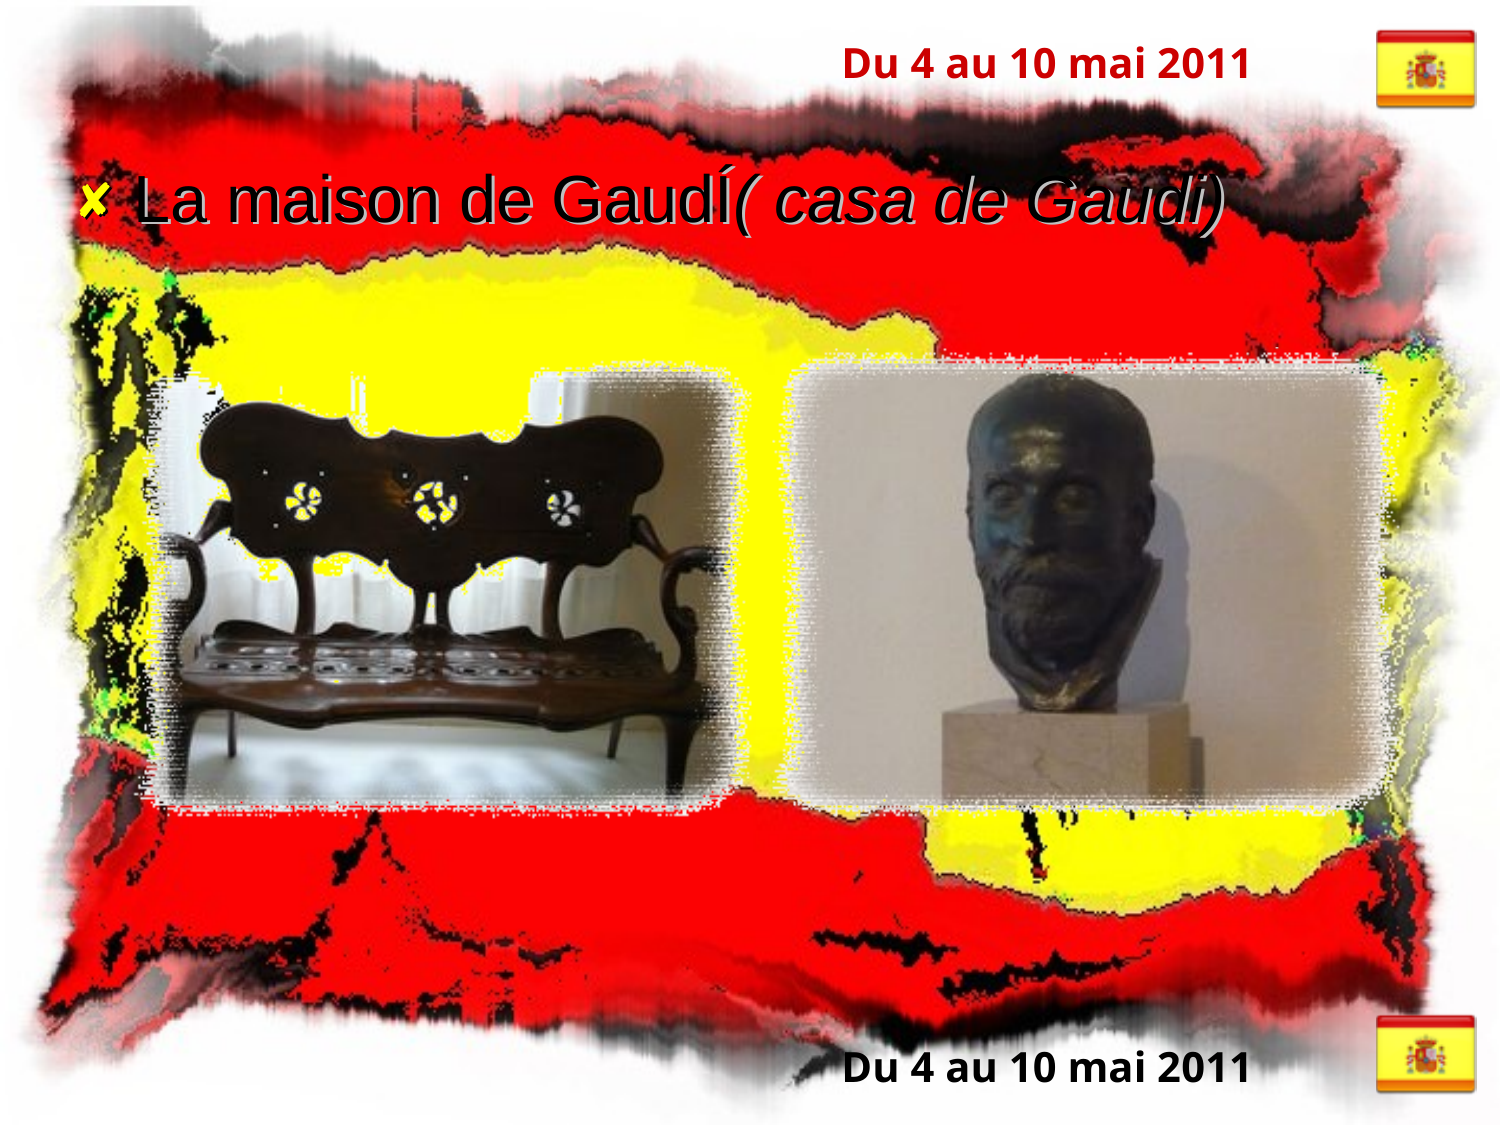

 La maison de GaudÍ( casa de Gaudi)